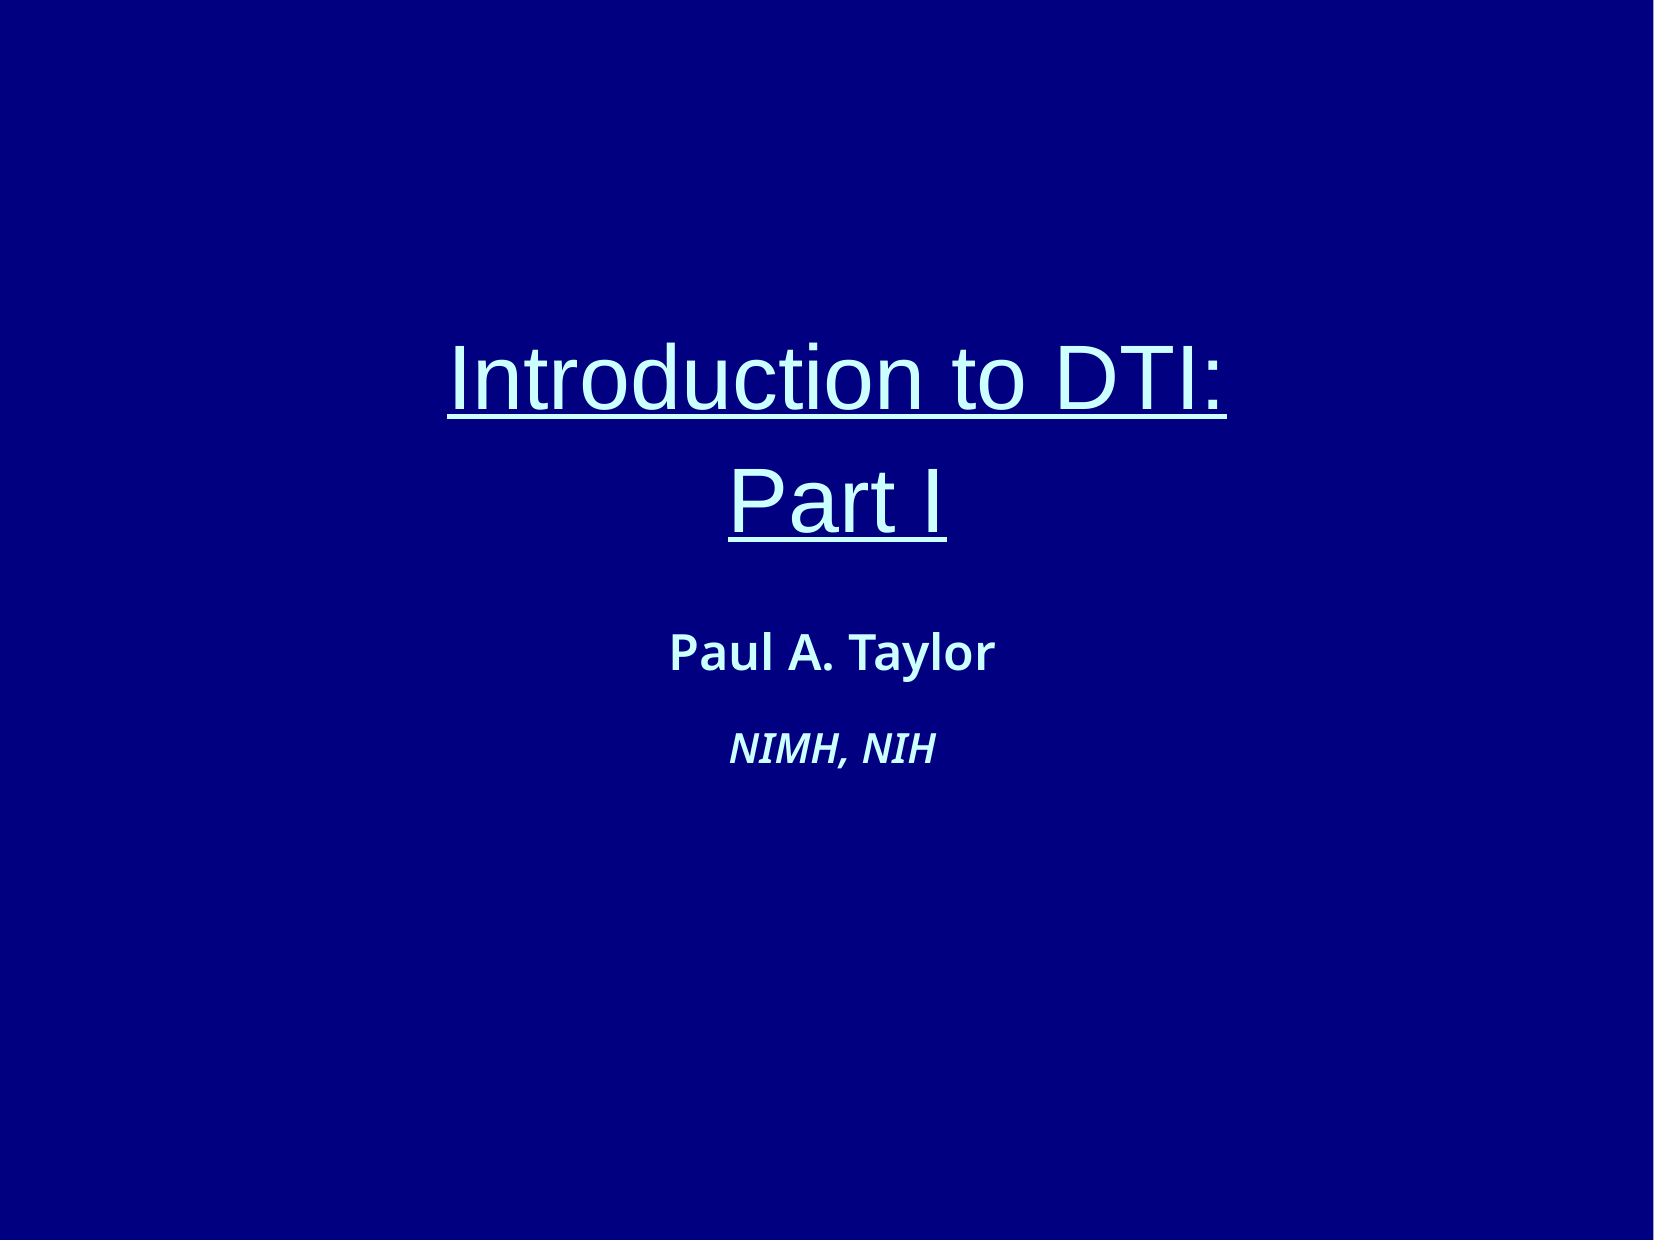

# Introduction to DTI: Part I
Paul A. Taylor
NIMH, NIH